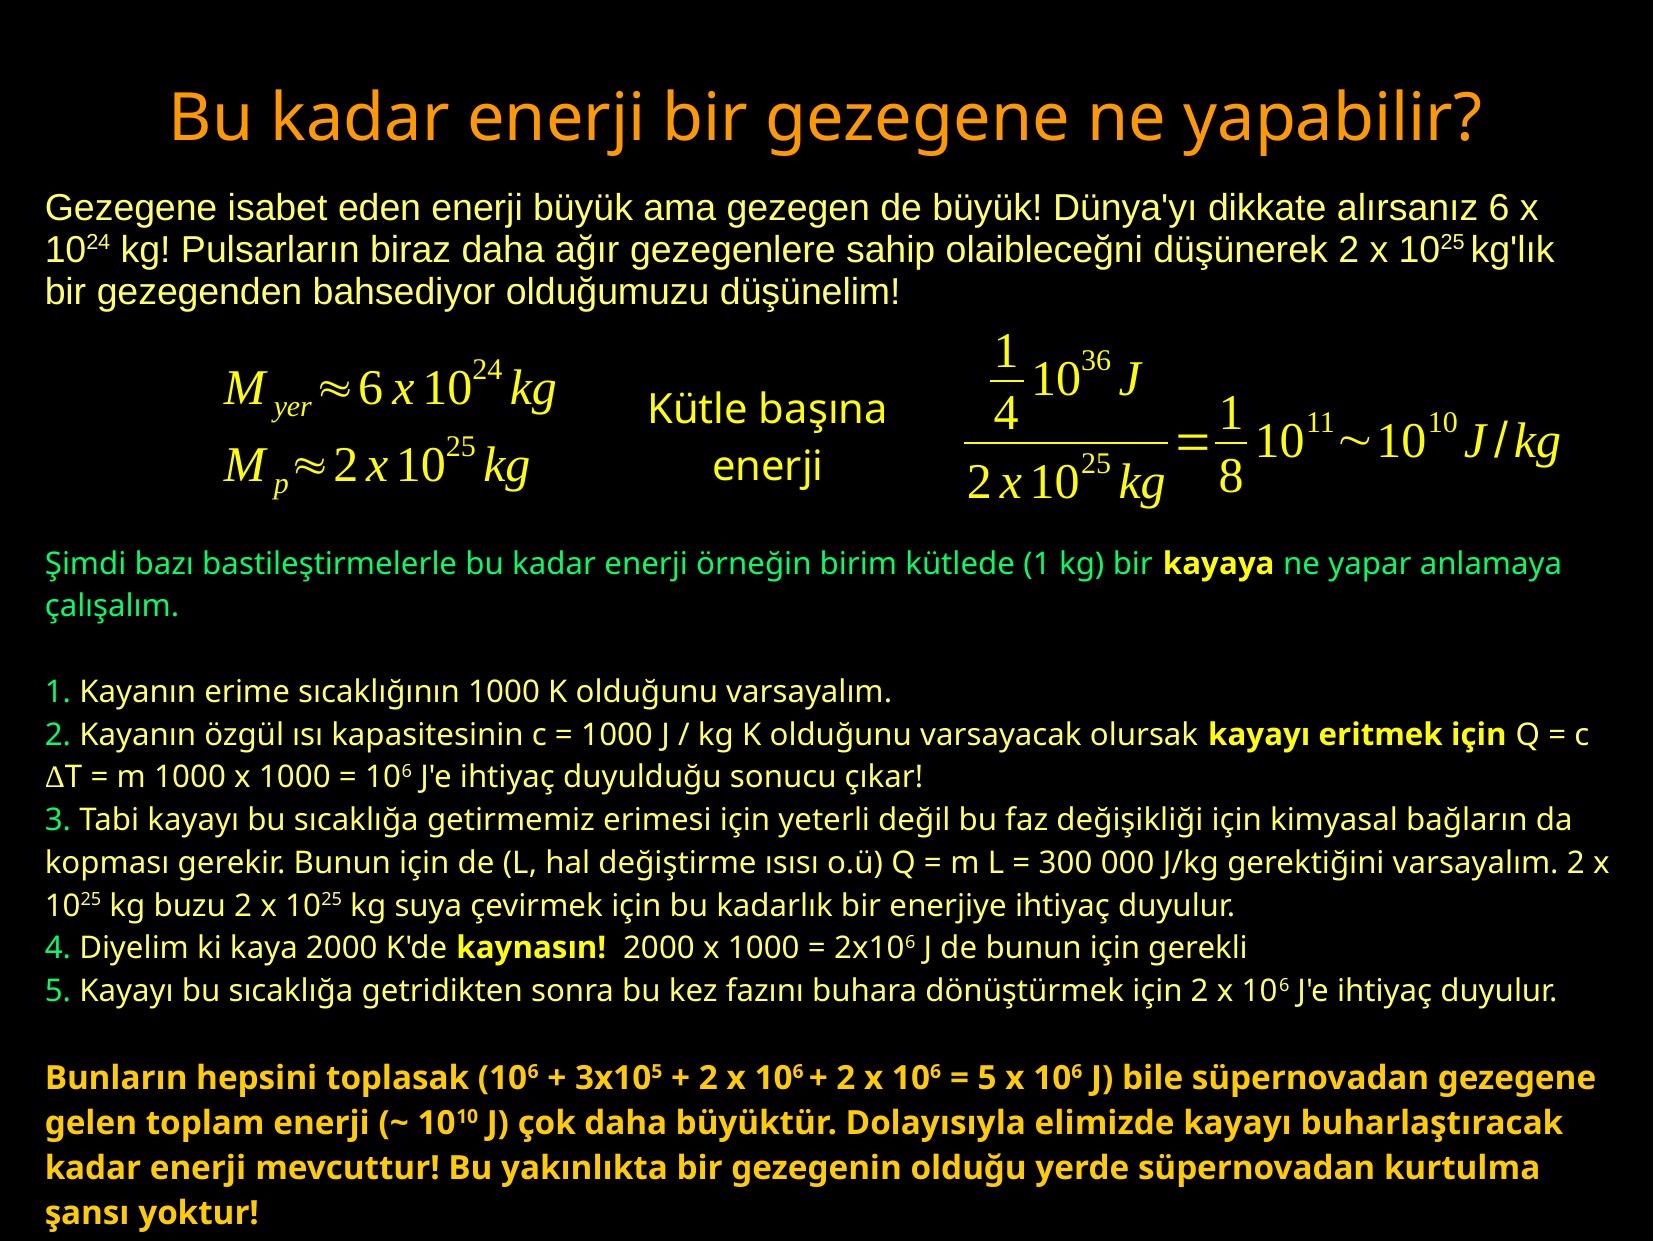

# Bu kadar enerji bir gezegene ne yapabilir?
Gezegene isabet eden enerji büyük ama gezegen de büyük! Dünya'yı dikkate alırsanız 6 x 1024 kg! Pulsarların biraz daha ağır gezegenlere sahip olaibleceğni düşünerek 2 x 1025 kg'lık bir gezegenden bahsediyor olduğumuzu düşünelim!
Kütle başına
enerji
Şimdi bazı bastileştirmelerle bu kadar enerji örneğin birim kütlede (1 kg) bir kayaya ne yapar anlamaya çalışalım.
1. Kayanın erime sıcaklığının 1000 K olduğunu varsayalım.
2. Kayanın özgül ısı kapasitesinin c = 1000 J / kg K olduğunu varsayacak olursak kayayı eritmek için Q = c ΔT = m 1000 x 1000 = 106 J'e ihtiyaç duyulduğu sonucu çıkar!
3. Tabi kayayı bu sıcaklığa getirmemiz erimesi için yeterli değil bu faz değişikliği için kimyasal bağların da kopması gerekir. Bunun için de (L, hal değiştirme ısısı o.ü) Q = m L = 300 000 J/kg gerektiğini varsayalım. 2 x 1025 kg buzu 2 x 1025 kg suya çevirmek için bu kadarlık bir enerjiye ihtiyaç duyulur.
4. Diyelim ki kaya 2000 K'de kaynasın! 2000 x 1000 = 2x106 J de bunun için gerekli
5. Kayayı bu sıcaklığa getridikten sonra bu kez fazını buhara dönüştürmek için 2 x 106 J'e ihtiyaç duyulur.
Bunların hepsini toplasak (106 + 3x105 + 2 x 106 + 2 x 106 = 5 x 106 J) bile süpernovadan gezegene gelen toplam enerji (~ 1010 J) çok daha büyüktür. Dolayısıyla elimizde kayayı buharlaştıracak kadar enerji mevcuttur! Bu yakınlıkta bir gezegenin olduğu yerde süpernovadan kurtulma şansı yoktur!